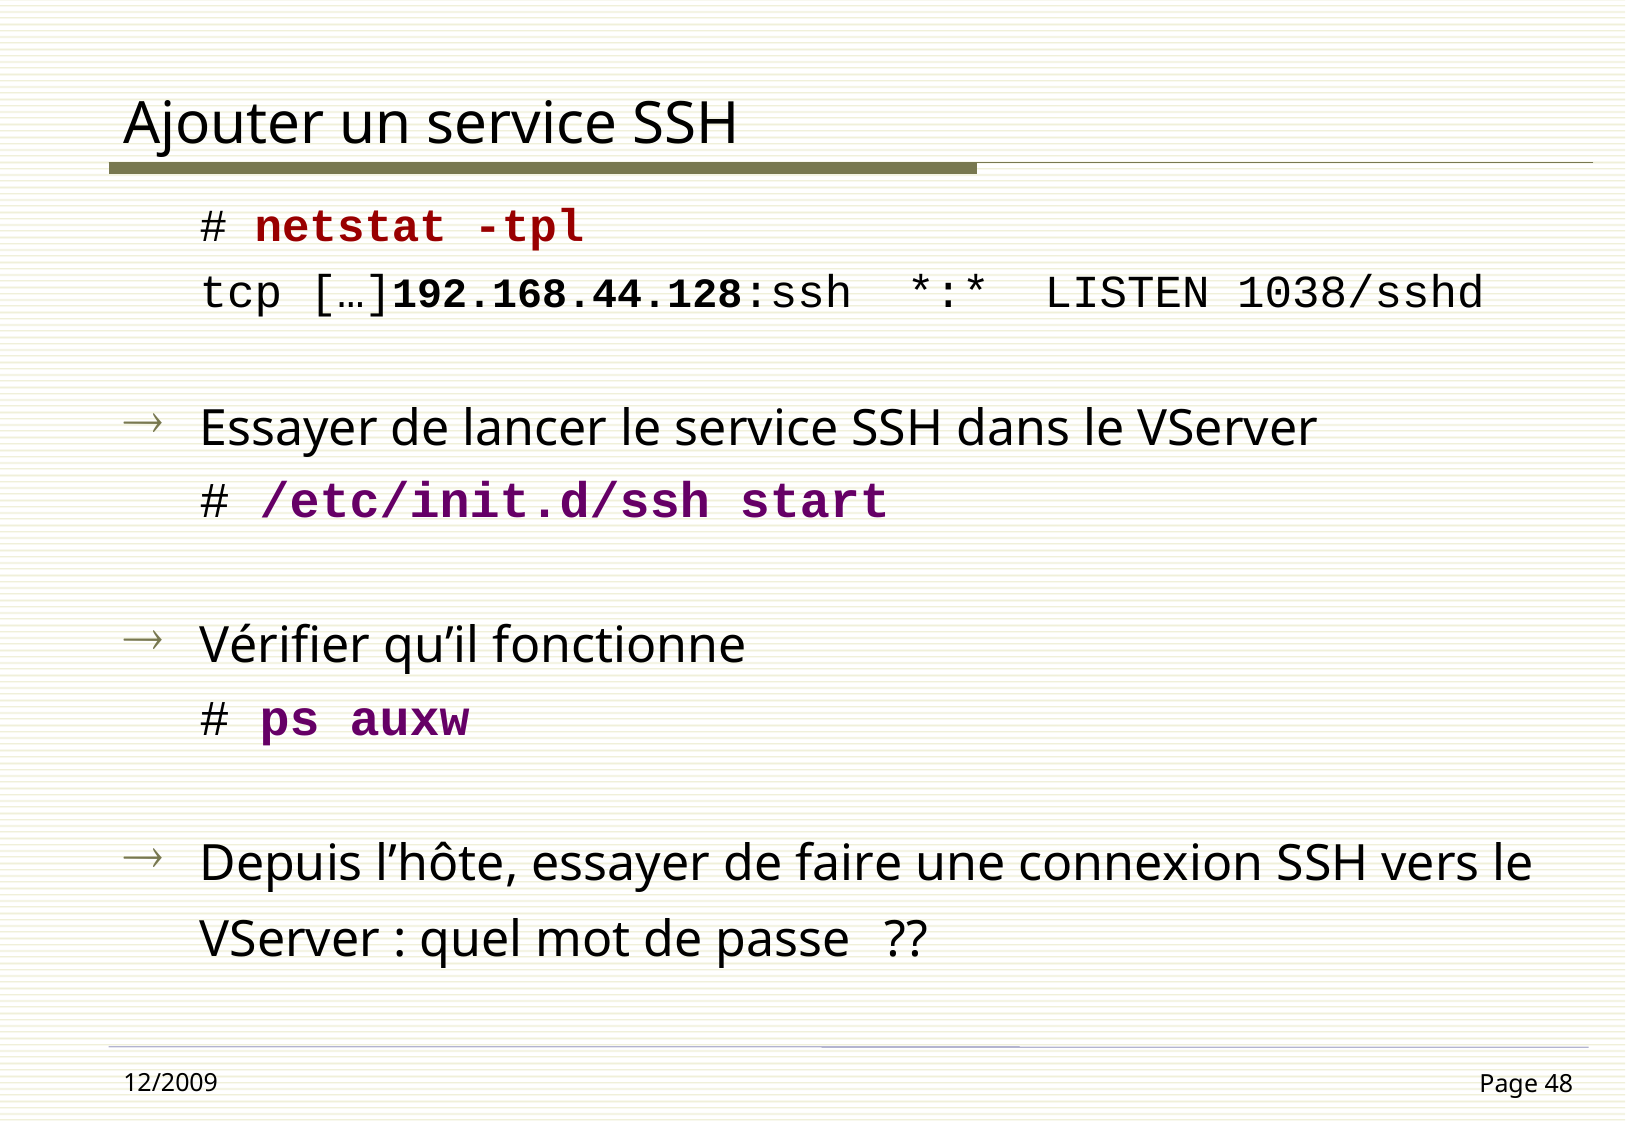

# Ajouter un service SSH
	# netstat -tpl
	tcp […]192.168.44.128:ssh *:* LISTEN 1038/sshd
Essayer de lancer le service SSH dans le VServer
	# /etc/init.d/ssh start
Vérifier qu’il fonctionne
	# ps auxw
Depuis l’hôte, essayer de faire une connexion SSH vers le VServer : quel mot de passe ??
48